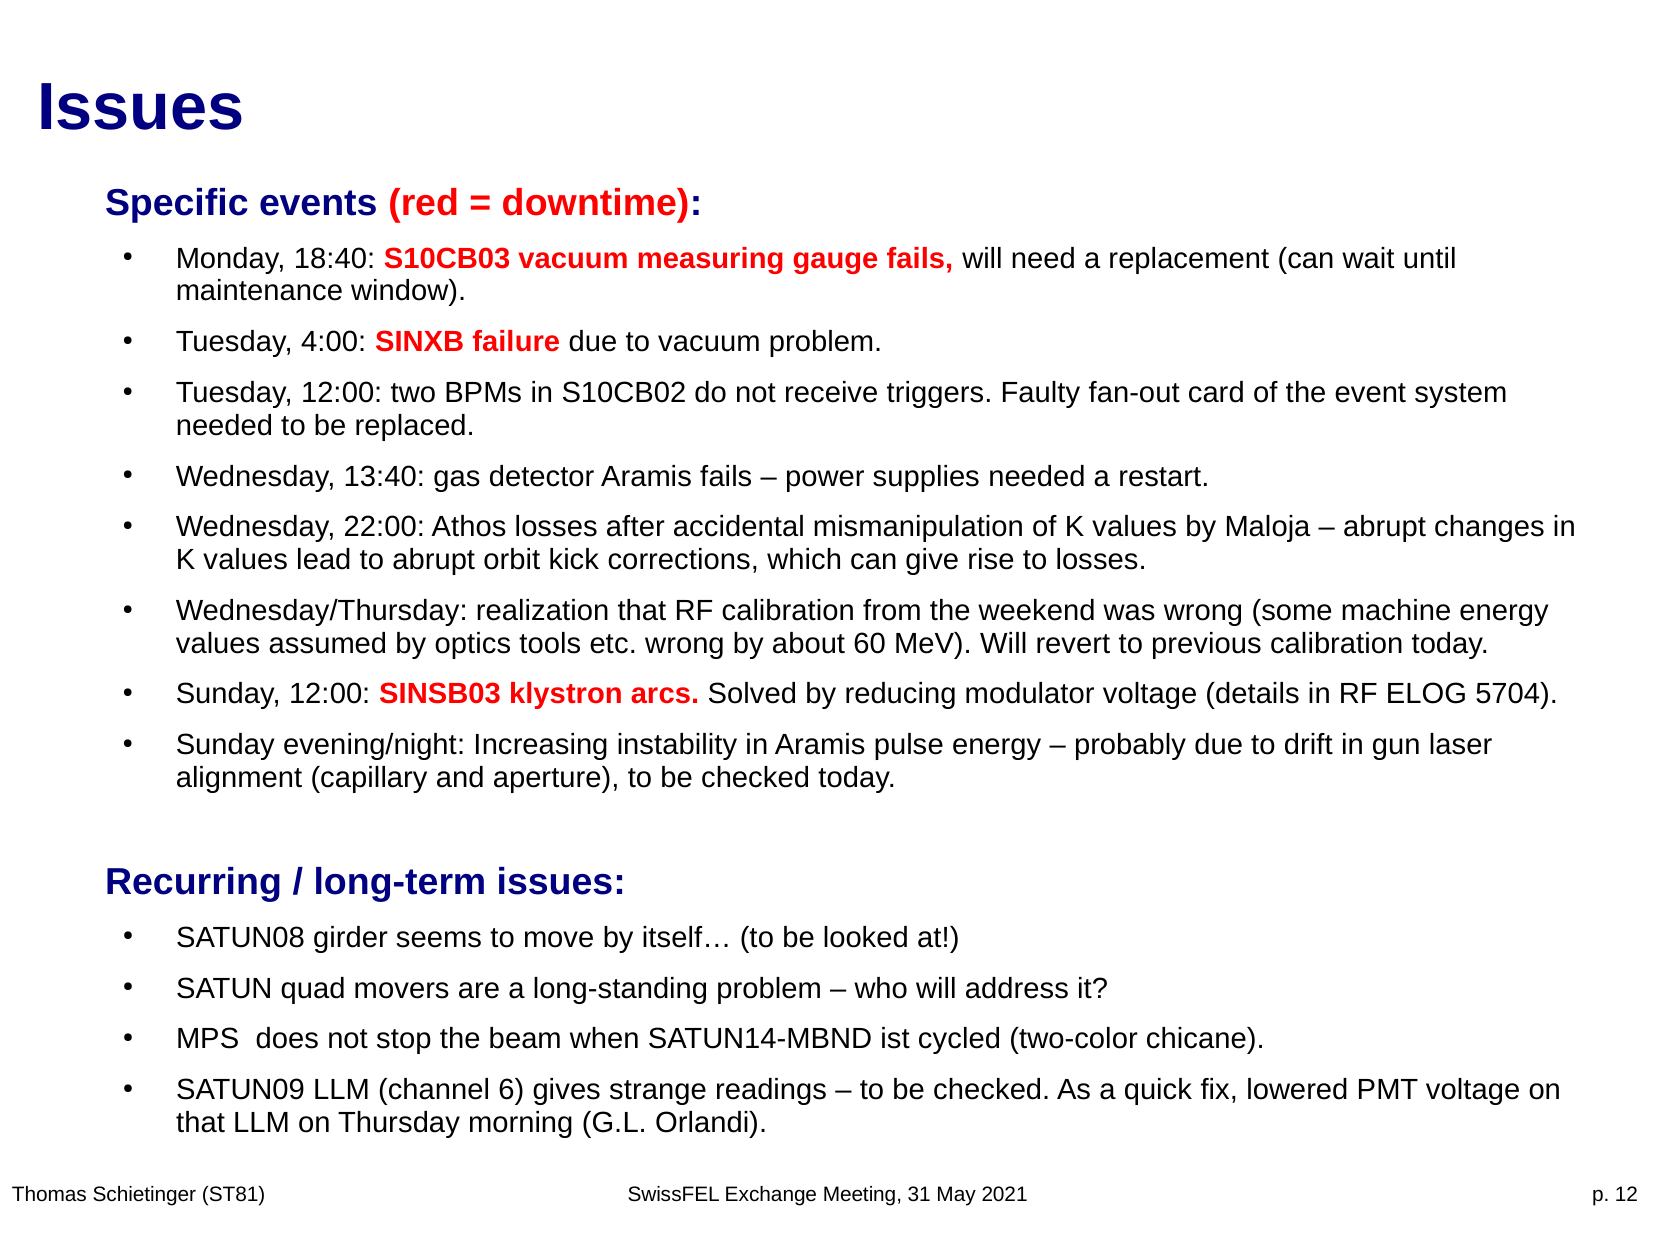

# Issues
Specific events (red = downtime):
Monday, 18:40: S10CB03 vacuum measuring gauge fails, will need a replacement (can wait until maintenance window).
Tuesday, 4:00: SINXB failure due to vacuum problem.
Tuesday, 12:00: two BPMs in S10CB02 do not receive triggers. Faulty fan-out card of the event system needed to be replaced.
Wednesday, 13:40: gas detector Aramis fails – power supplies needed a restart.
Wednesday, 22:00: Athos losses after accidental mismanipulation of K values by Maloja – abrupt changes in K values lead to abrupt orbit kick corrections, which can give rise to losses.
Wednesday/Thursday: realization that RF calibration from the weekend was wrong (some machine energy values assumed by optics tools etc. wrong by about 60 MeV). Will revert to previous calibration today.
Sunday, 12:00: SINSB03 klystron arcs. Solved by reducing modulator voltage (details in RF ELOG 5704).
Sunday evening/night: Increasing instability in Aramis pulse energy – probably due to drift in gun laser alignment (capillary and aperture), to be checked today.
Recurring / long-term issues:
SATUN08 girder seems to move by itself… (to be looked at!)
SATUN quad movers are a long-standing problem – who will address it?
MPS does not stop the beam when SATUN14-MBND ist cycled (two-color chicane).
SATUN09 LLM (channel 6) gives strange readings – to be checked. As a quick fix, lowered PMT voltage on that LLM on Thursday morning (G.L. Orlandi).
12